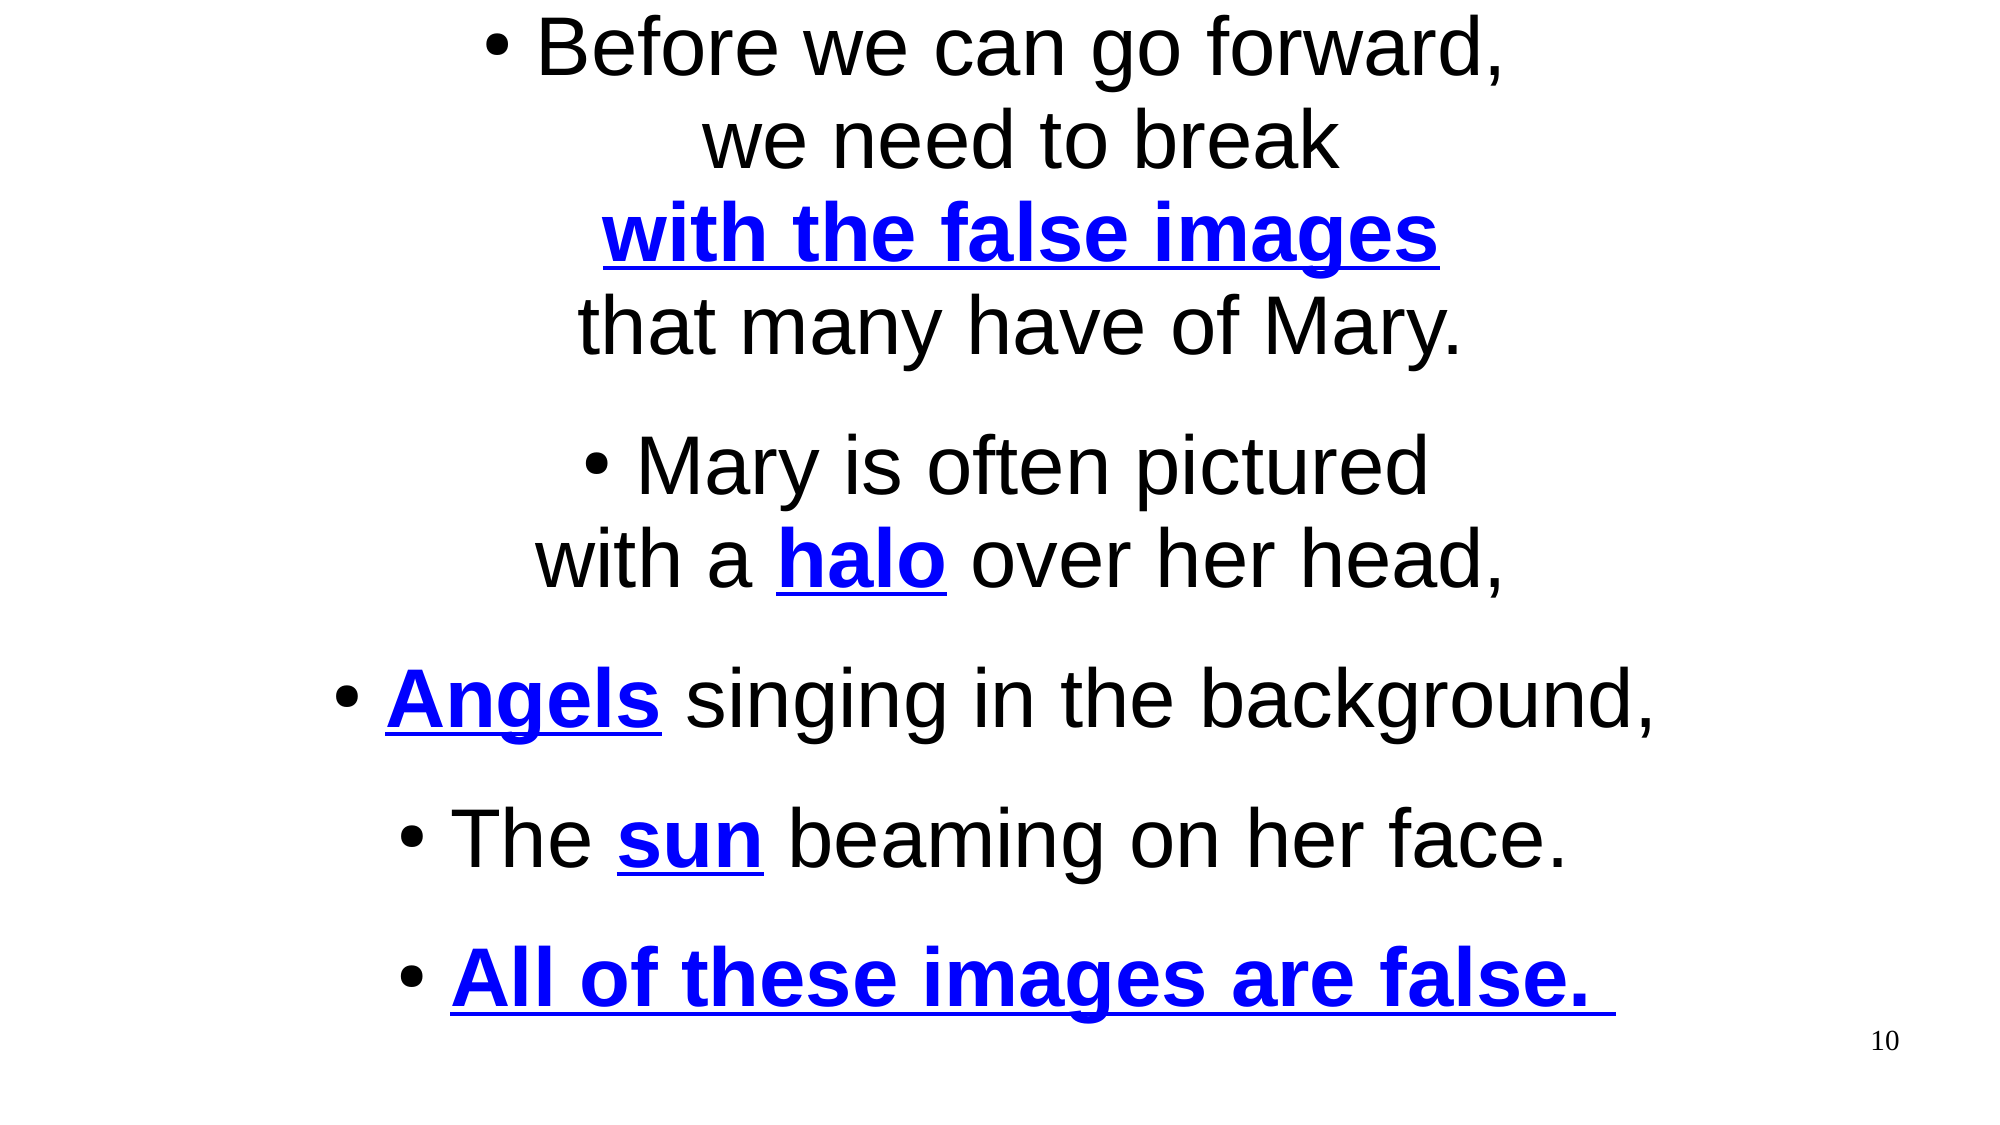

# Before we can go forward, we need to break with the false images that many have of Mary.
Mary is often pictured
with a halo over her head,
Angels singing in the background,
The sun beaming on her face.
All of these images are false.
10